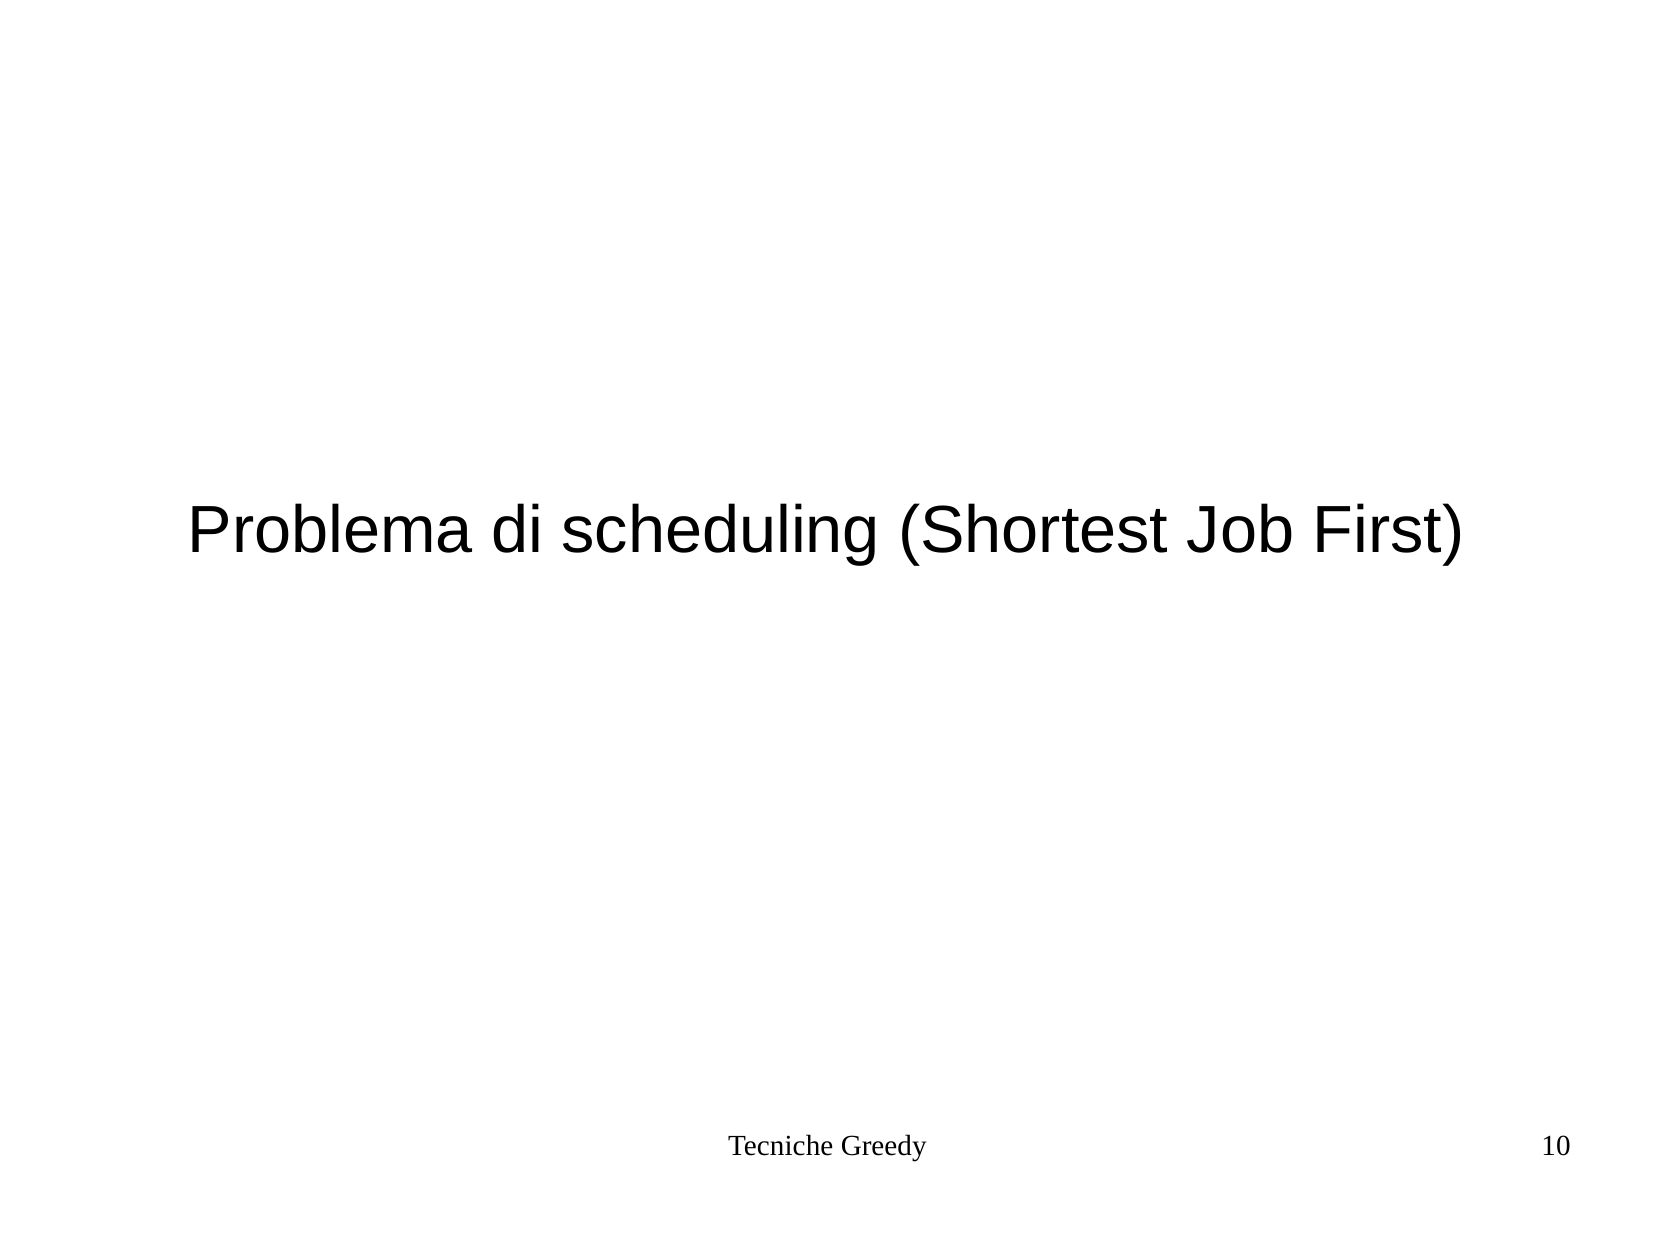

# Problema di scheduling (Shortest Job First)
Tecniche Greedy
10